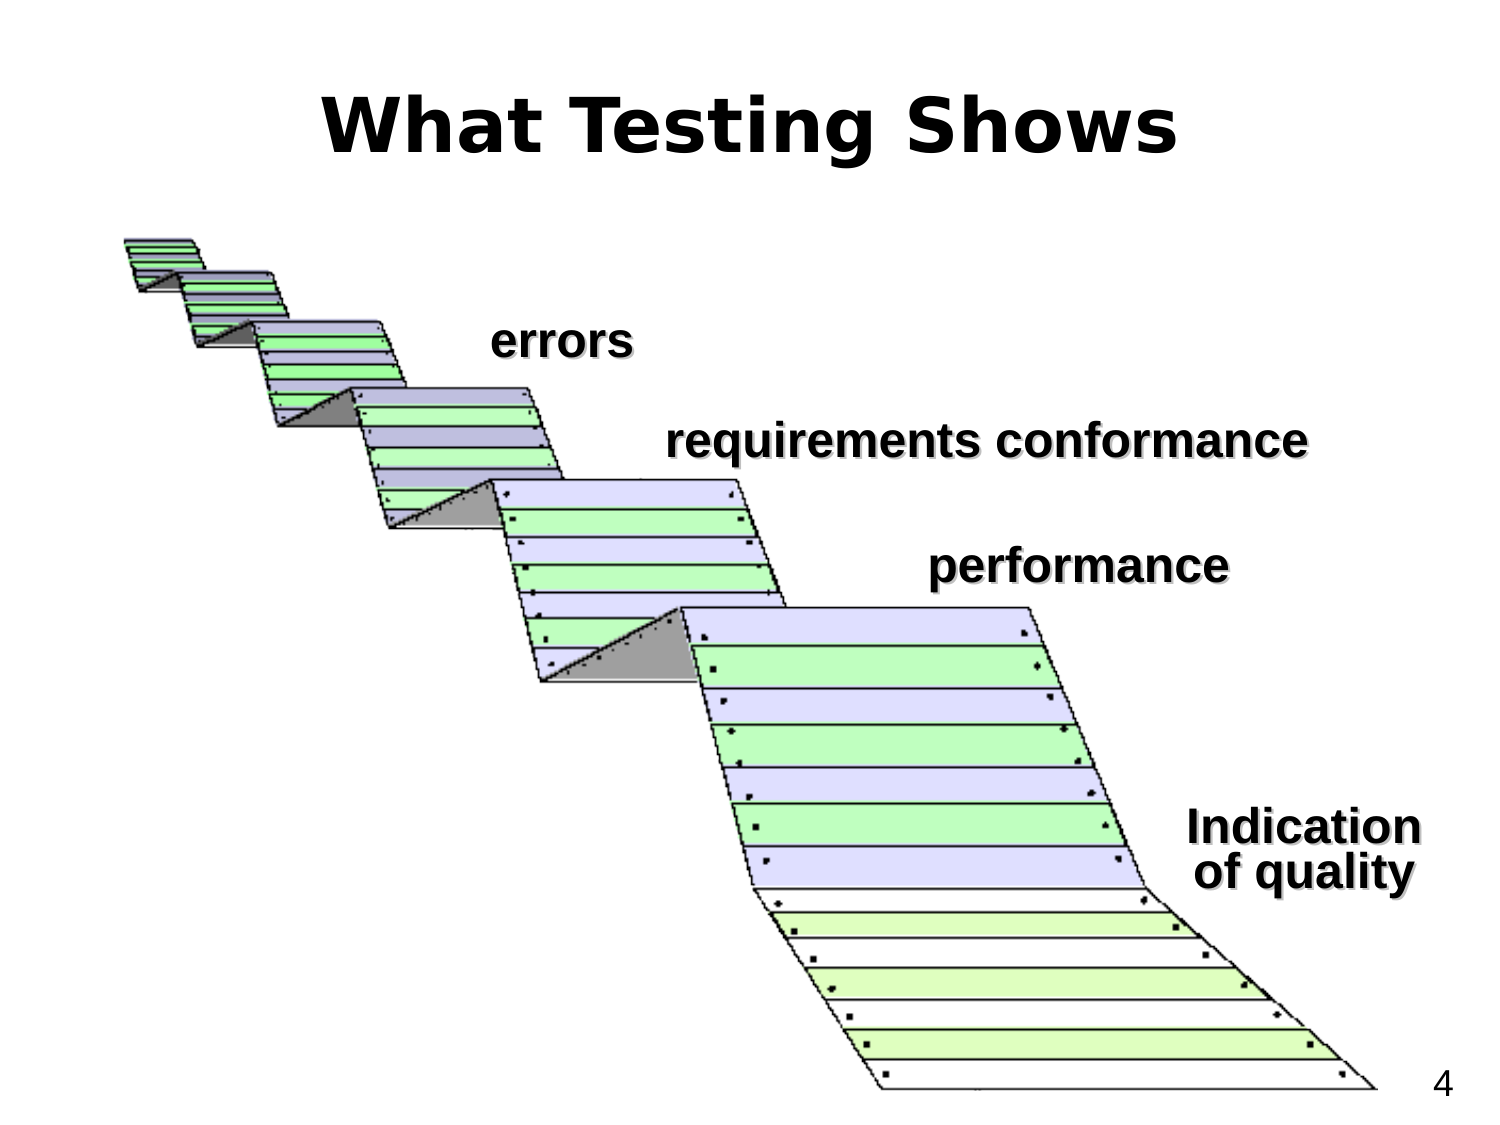

# What Testing Shows
errors
requirements conformance
performance
Indication
of quality